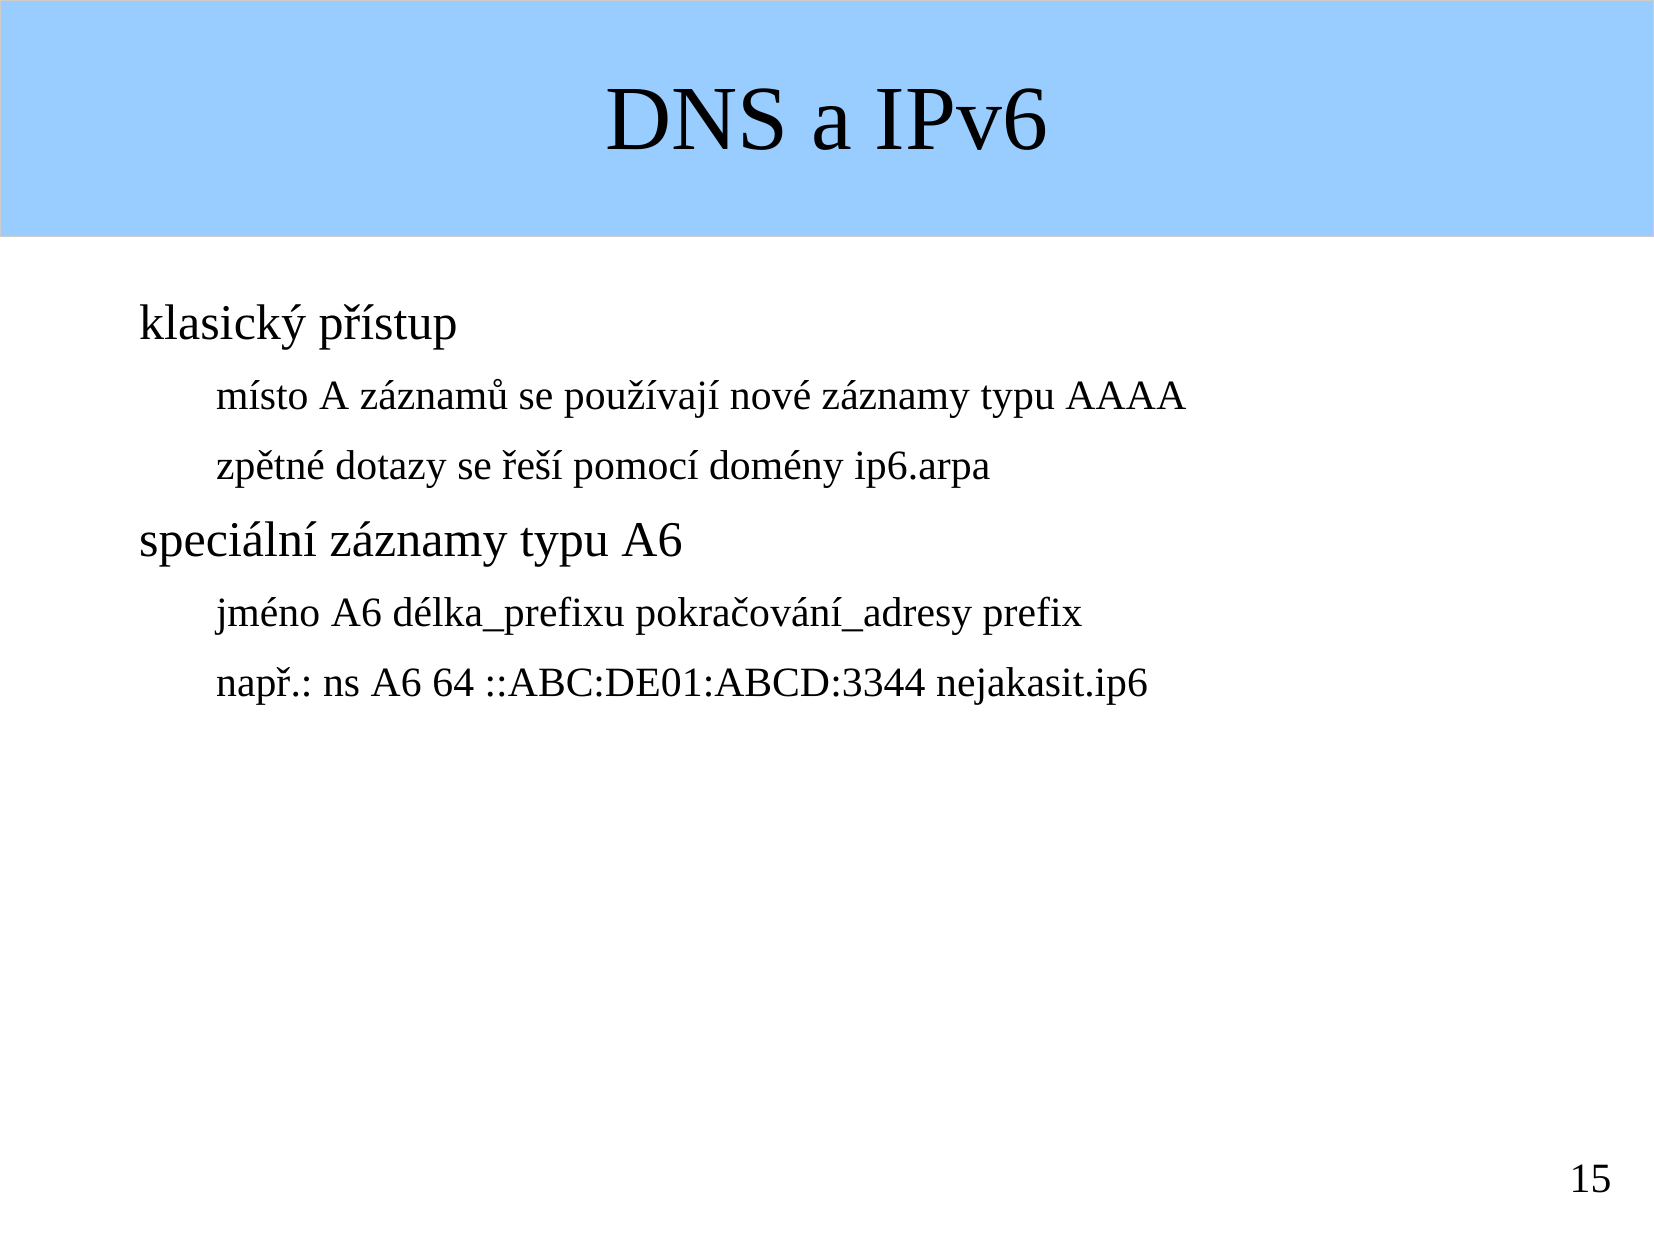

# DNS a IPv6
klasický přístup
místo A záznamů se používají nové záznamy typu AAAA
zpětné dotazy se řeší pomocí domény ip6.arpa
speciální záznamy typu A6
jméno A6 délka_prefixu pokračování_adresy prefix
např.: ns A6 64 ::ABC:DE01:ABCD:3344 nejakasit.ip6